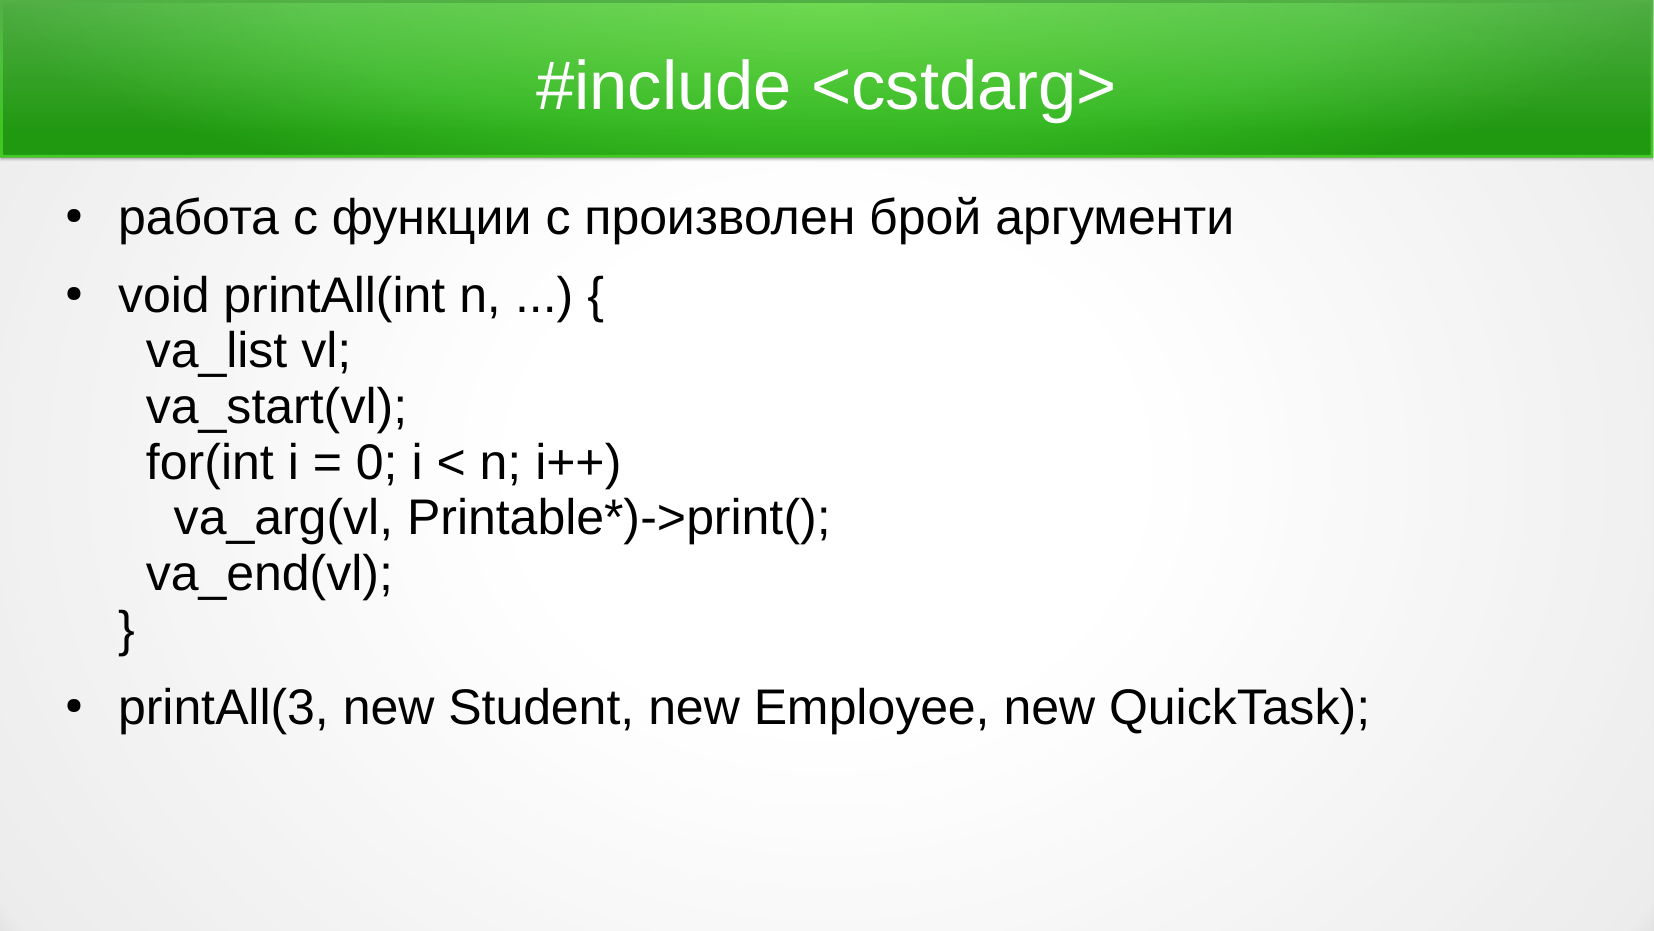

# #include <cstdarg>
работа с функции с произволен брой аргументи
void printAll(int n, ...) {
 va_list vl;
 va_start(vl);
 for(int i = 0; i < n; i++)
 va_arg(vl, Printable*)->print();
 va_end(vl);
}
printAll(3, new Student, new Employee, new QuickTask);